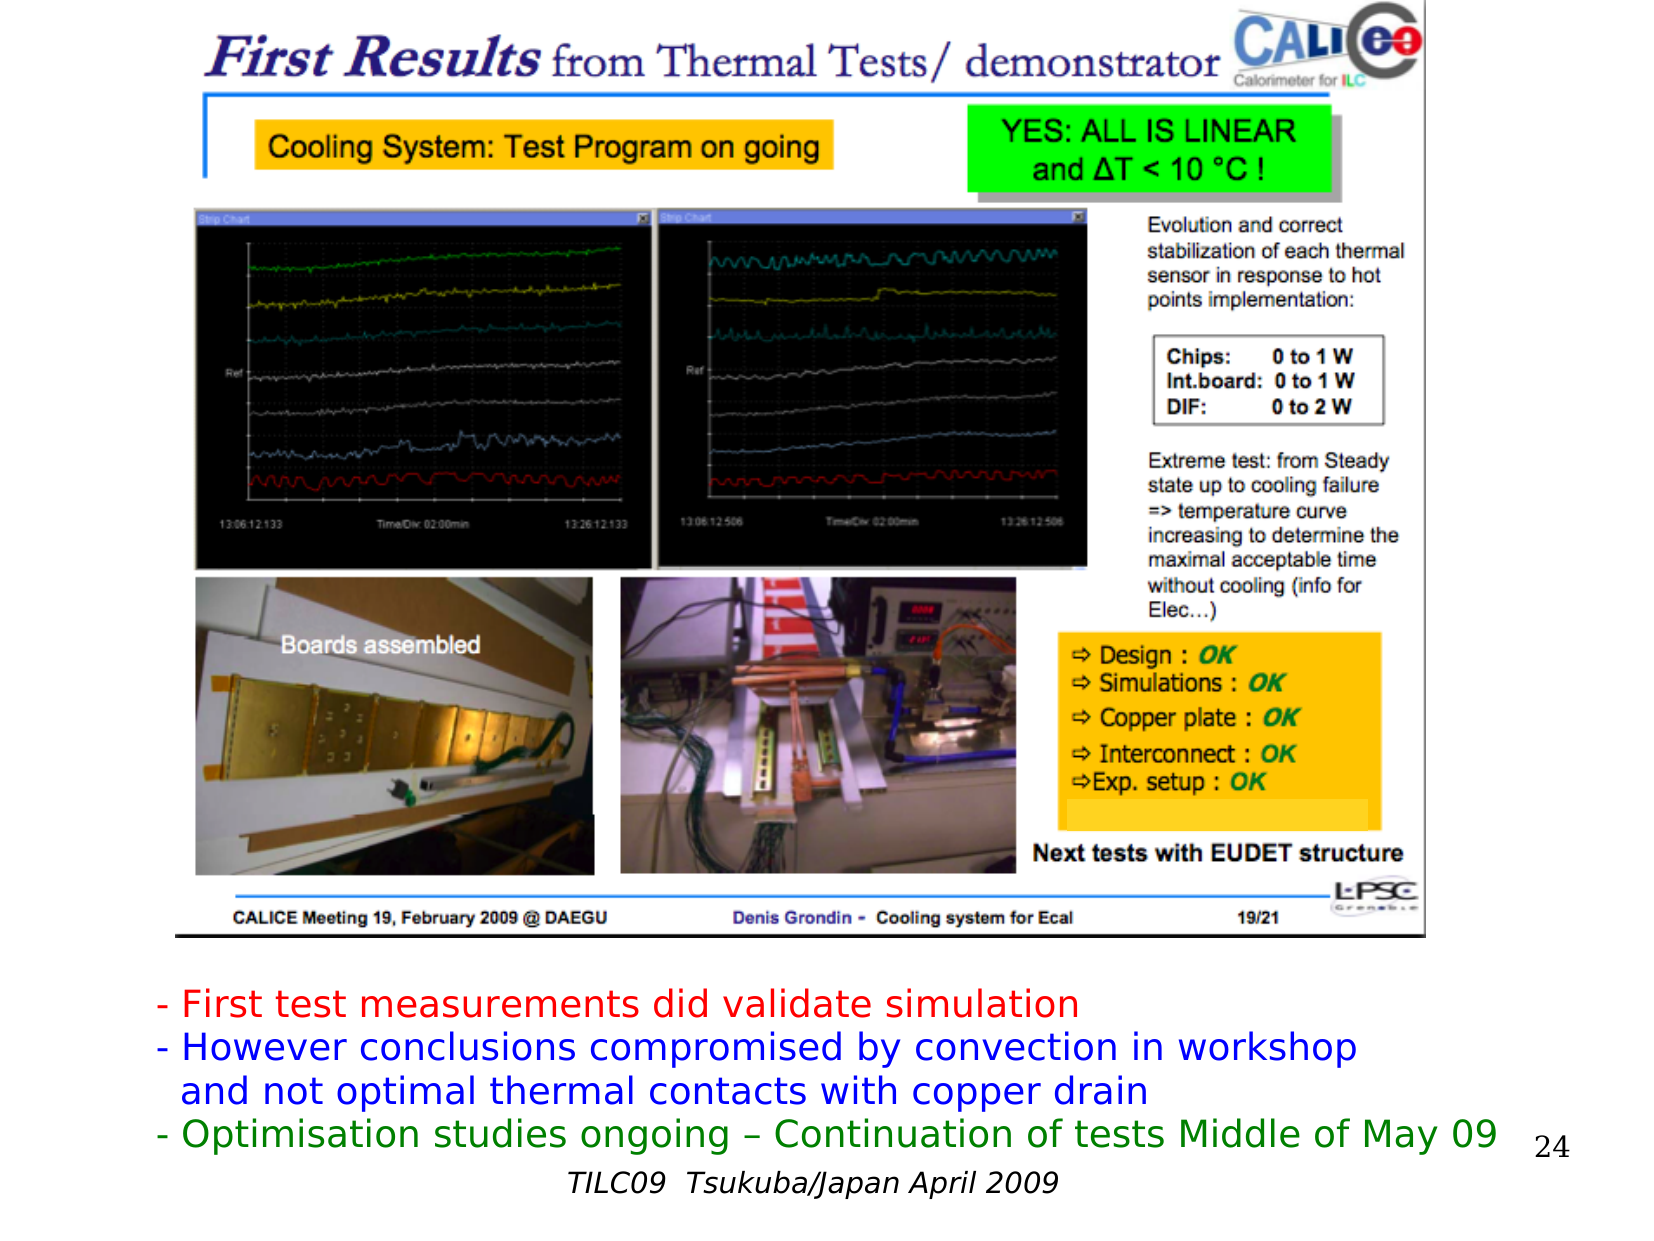

- First test measurements did validate simulation
- However conclusions compromised by convection in workshop
 and not optimal thermal contacts with copper drain
- Optimisation studies ongoing – Continuation of tests Middle of May 09
24